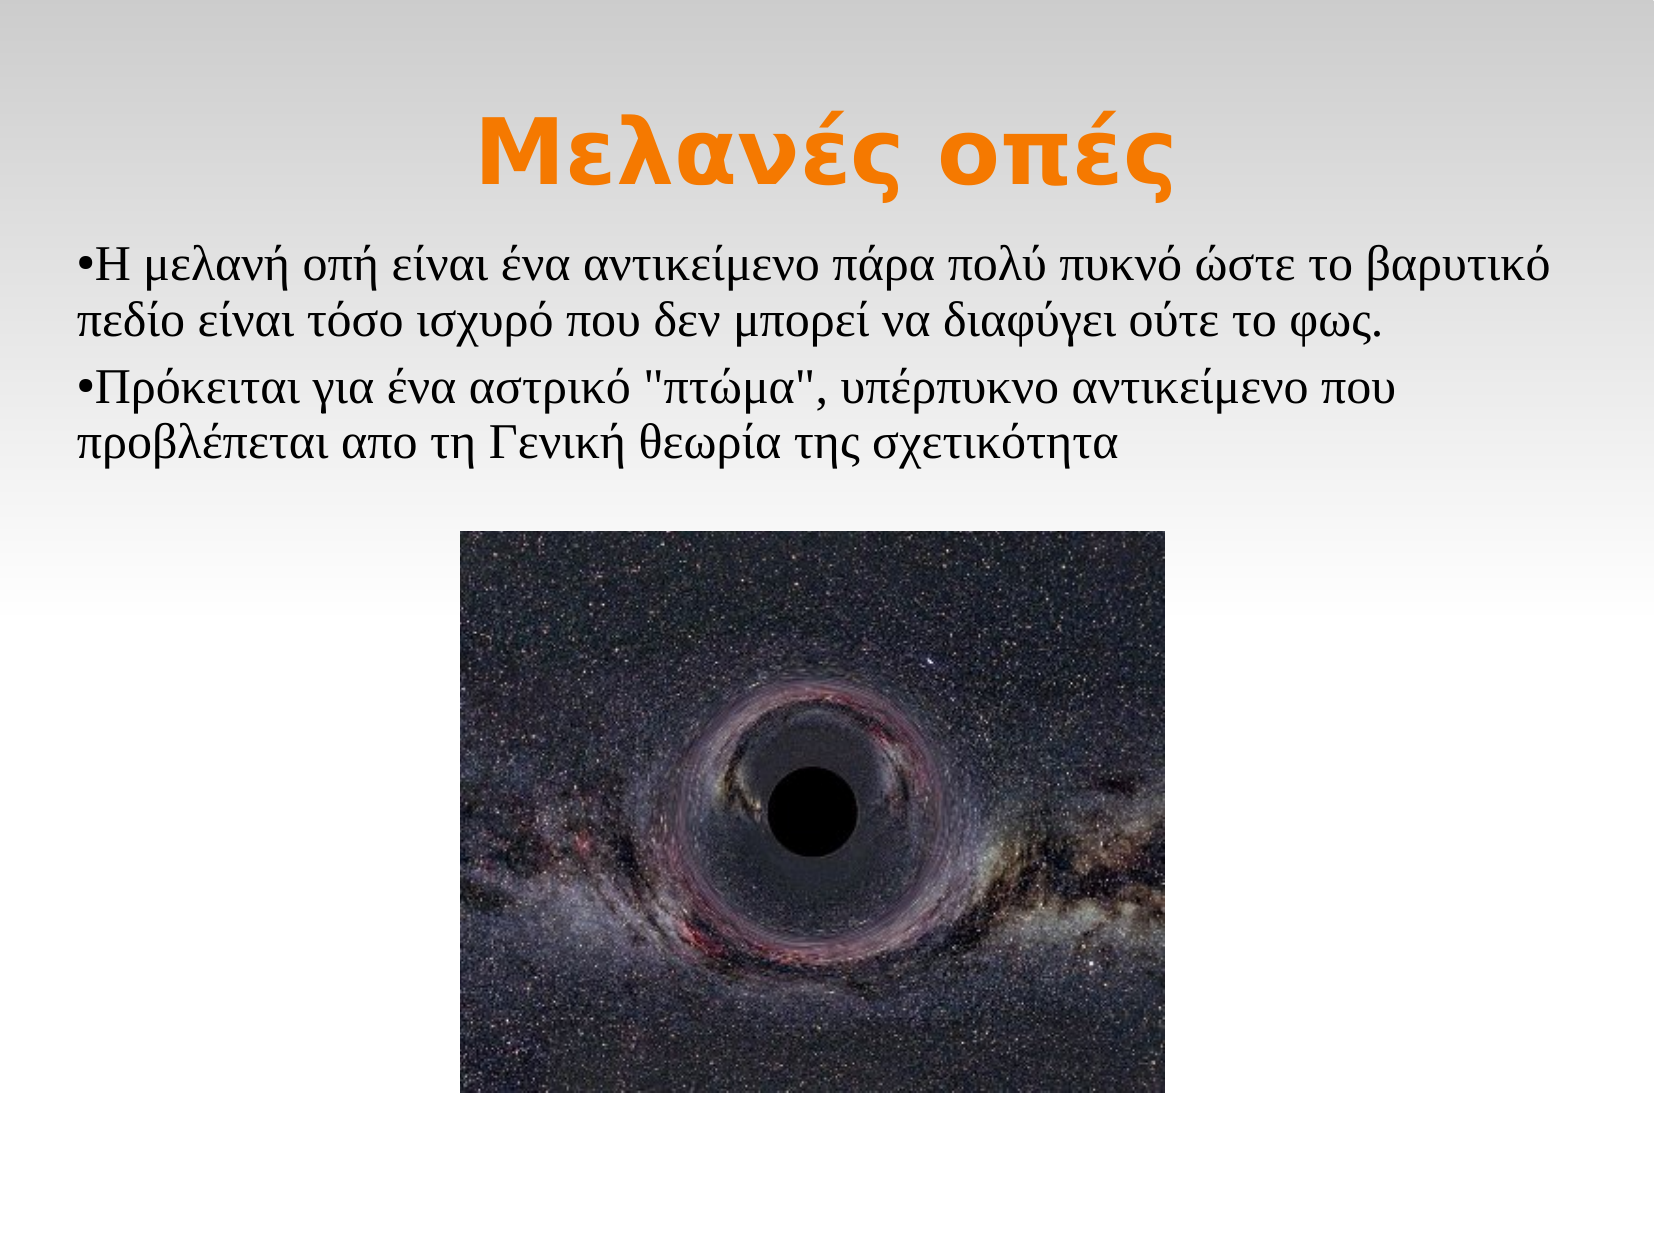

Μελανές οπές
# Η μελανή οπή είναι ένα αντικείμενο πάρα πολύ πυκνό ώστε το βαρυτικό πεδίο είναι τόσο ισχυρό που δεν μπορεί να διαφύγει ούτε το φως.
Πρόκειται για ένα αστρικό "πτώμα", υπέρπυκνο αντικείμενο που προβλέπεται απο τη Γενική θεωρία της σχετικότητα